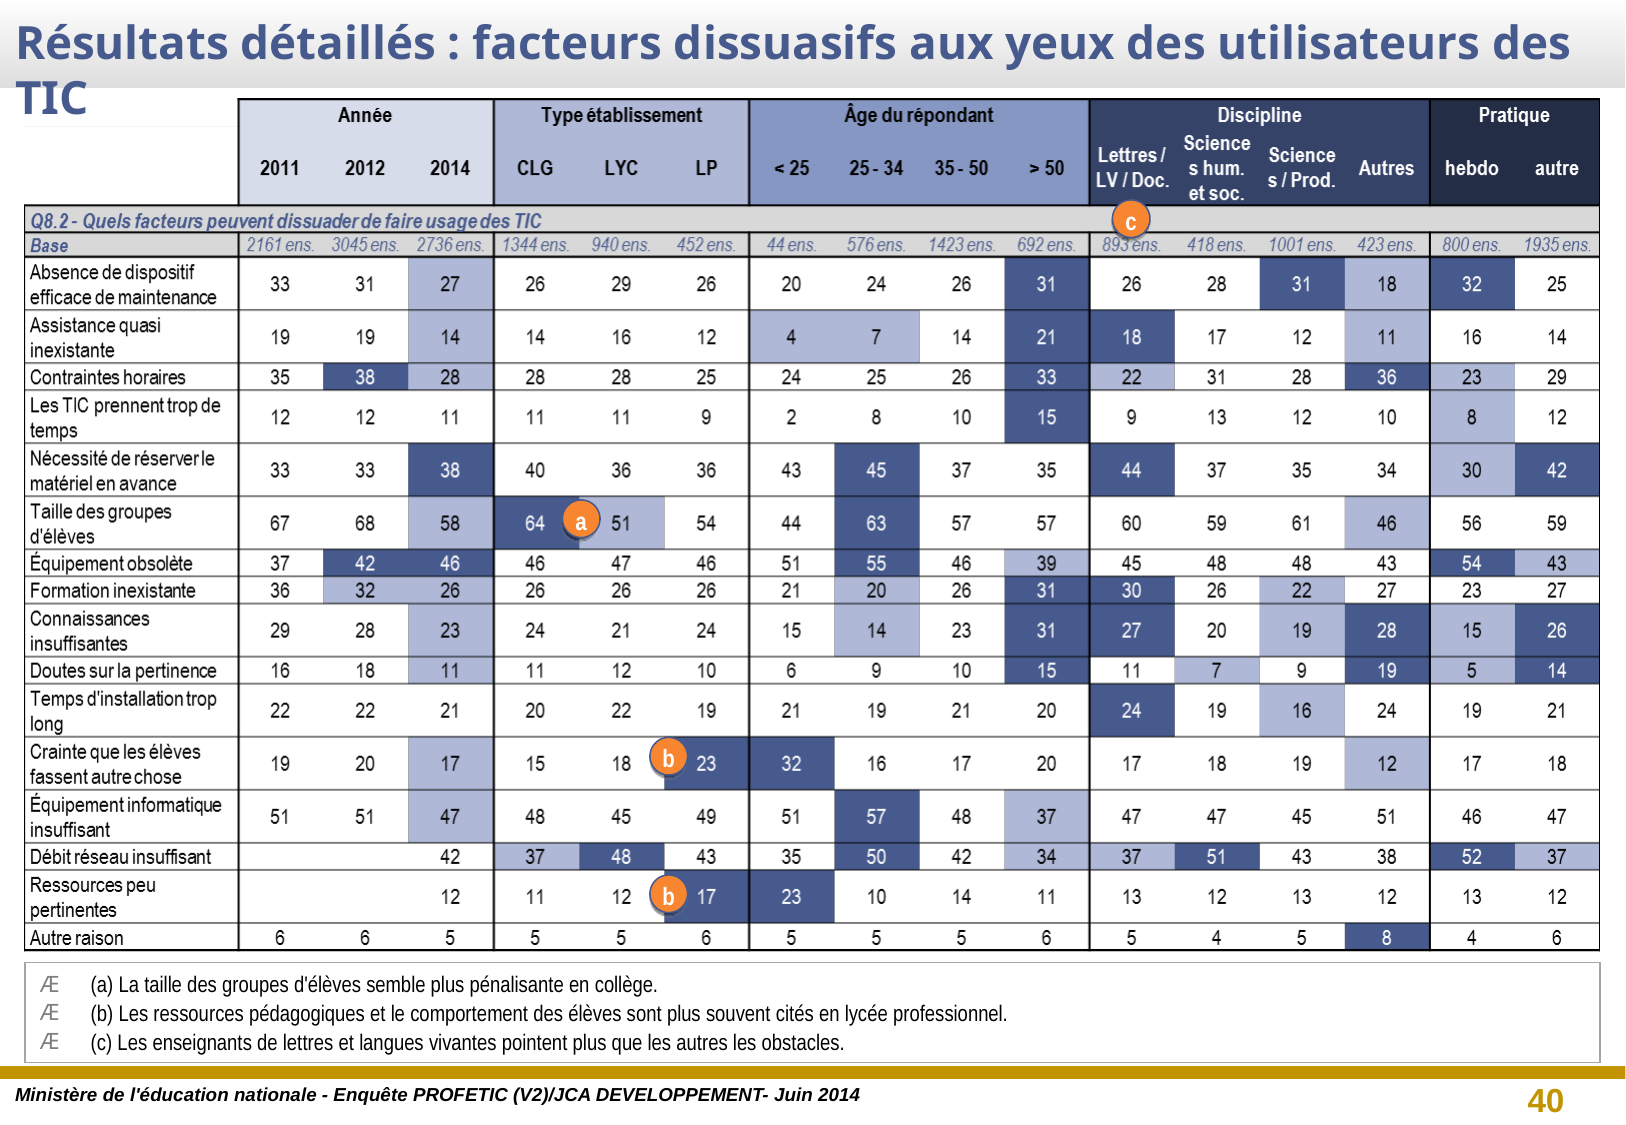

Résultats détaillés : facteurs dissuasifs aux yeux des utilisateurs des TIC
c
a
b
b
# (a) La taille des groupes d'élèves semble plus pénalisante en collège.
(b) Les ressources pédagogiques et le comportement des élèves sont plus souvent cités en lycée professionnel.
(c) Les enseignants de lettres et langues vivantes pointent plus que les autres les obstacles.
38
Ministère de l'éducation nationale - Enquête PROFETIC (V2)/JCA DEVELOPPEMENT- Juin 2014